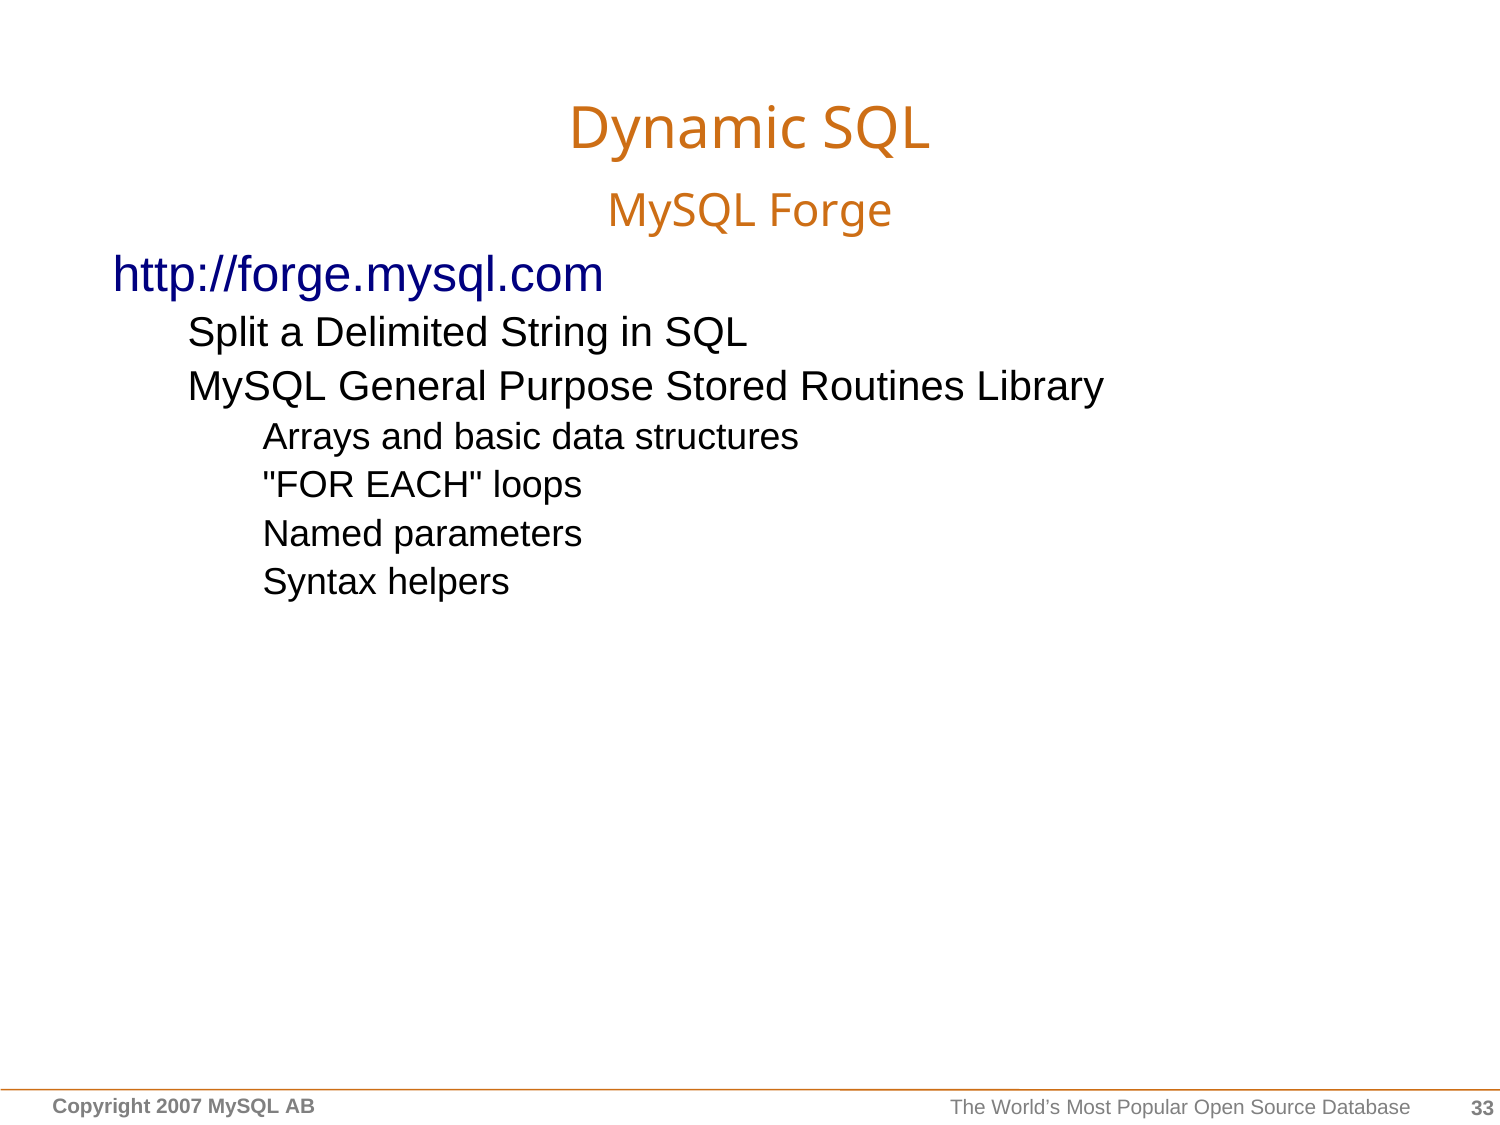

# Dynamic SQL MySQL Forge
http://forge.mysql.com
Split a Delimited String in SQL
MySQL General Purpose Stored Routines Library
Arrays and basic data structures
"FOR EACH" loops
Named parameters
Syntax helpers